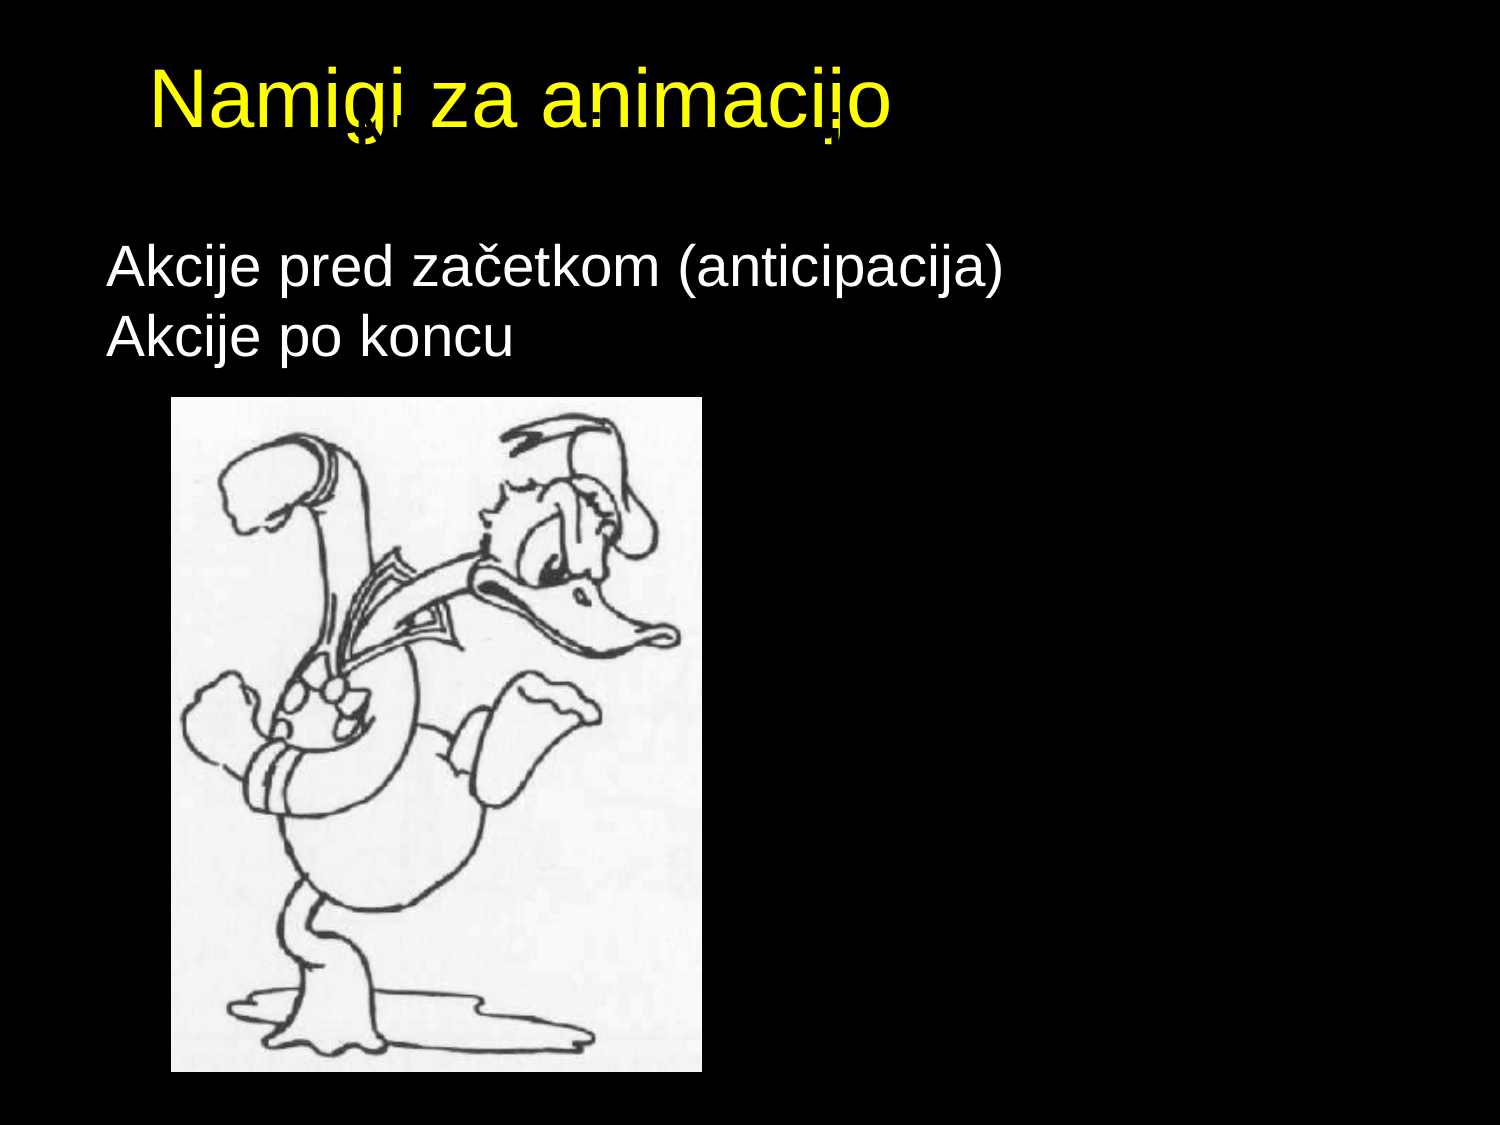

Namigi za animacijo
# Namigi za animacijo 2
Akcije pred začetkom (anticipacija)
Akcije po koncu